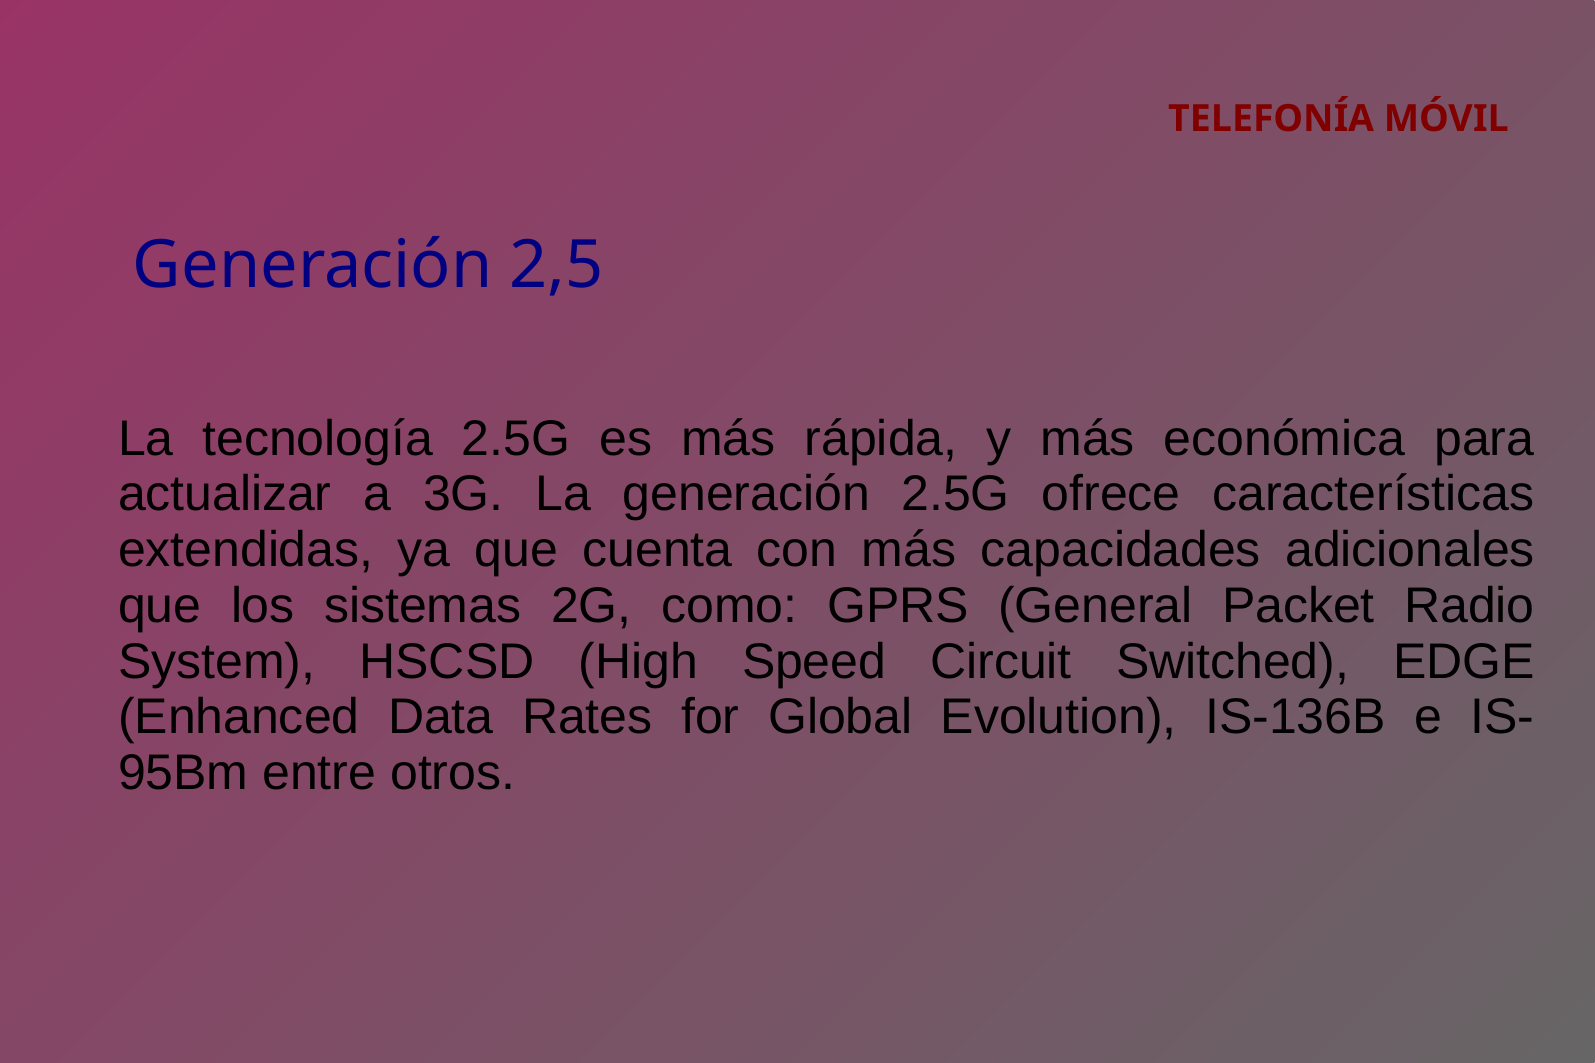

#
TELEFONÍA MÓVIL
Generación 2,5
La tecnología 2.5G es más rápida, y más económica para actualizar a 3G. La generación 2.5G ofrece características extendidas, ya que cuenta con más capacidades adicionales que los sistemas 2G, como: GPRS (General Packet Radio System), HSCSD (High Speed Circuit Switched), EDGE (Enhanced Data Rates for Global Evolution), IS-136B e IS-95Bm entre otros.